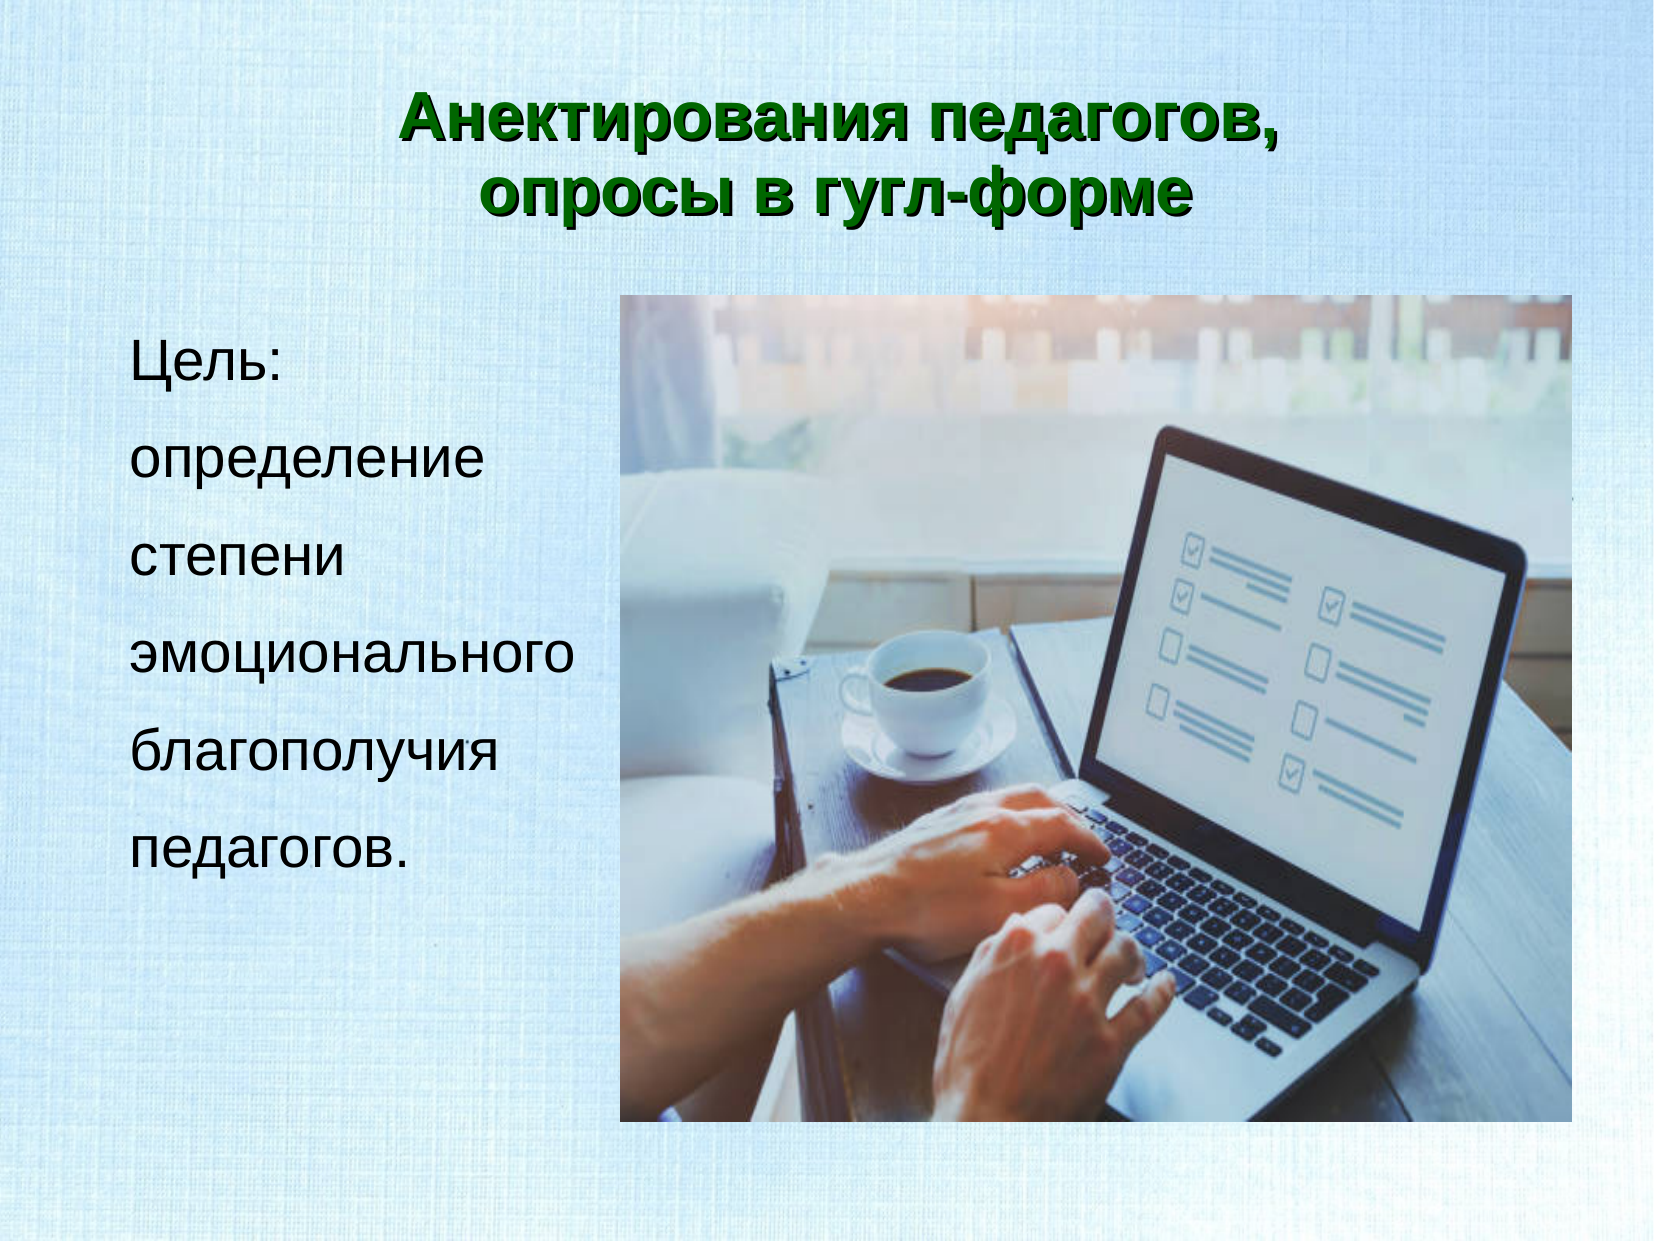

# Анектирования педагогов, опросы в гугл-форме
Цель: определение степени эмоционального благополучия педагогов.